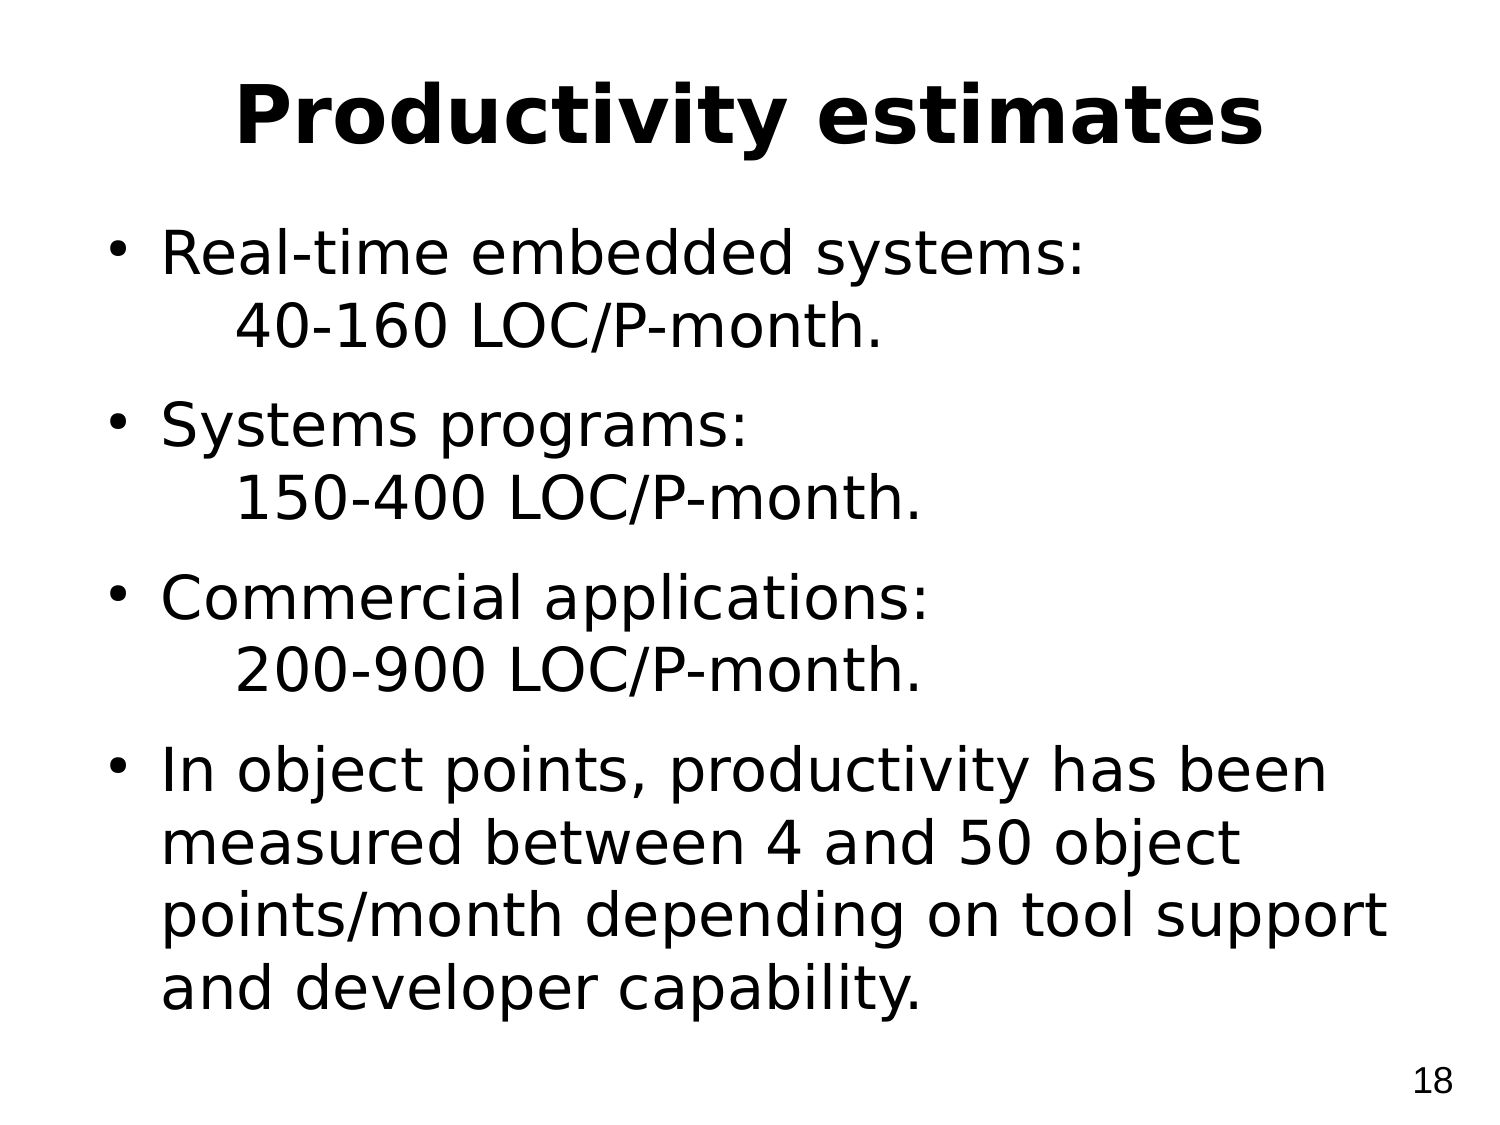

# Productivity estimates
Real-time embedded systems:
	40-160 LOC/P-month.
Systems programs:
	150-400 LOC/P-month.
Commercial applications:
	200-900 LOC/P-month.
In object points, productivity has been measured between 4 and 50 object points/month depending on tool support and developer capability.